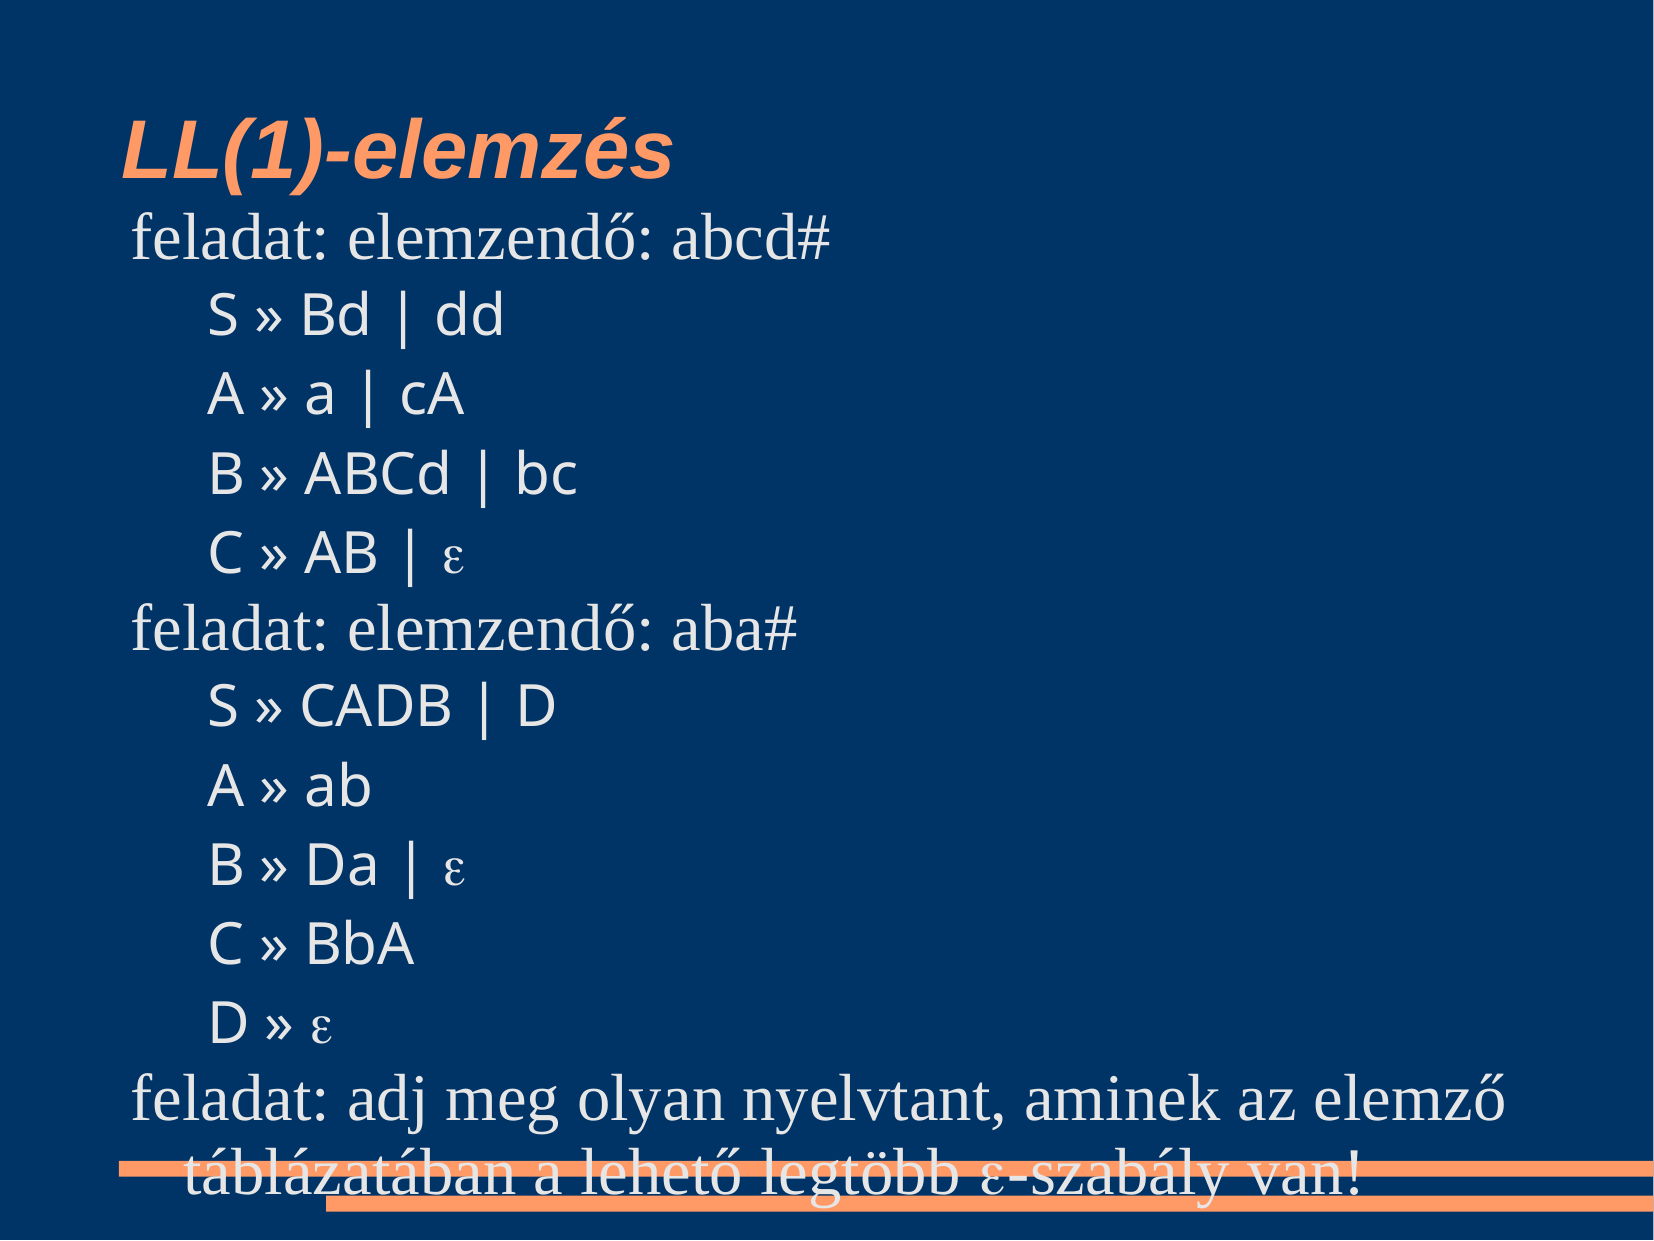

# LL(1)-elemzés
feladat: elemzendő: abcd#
S » Bd | dd
A » a | cA
B » ABCd | bc
C » AB | e
feladat: elemzendő: aba#
S » CADB | D
A » ab
B » Da | e
C » BbA
D » e
feladat: adj meg olyan nyelvtant, aminek az elemző táblázatában a lehető legtöbb e-szabály van!